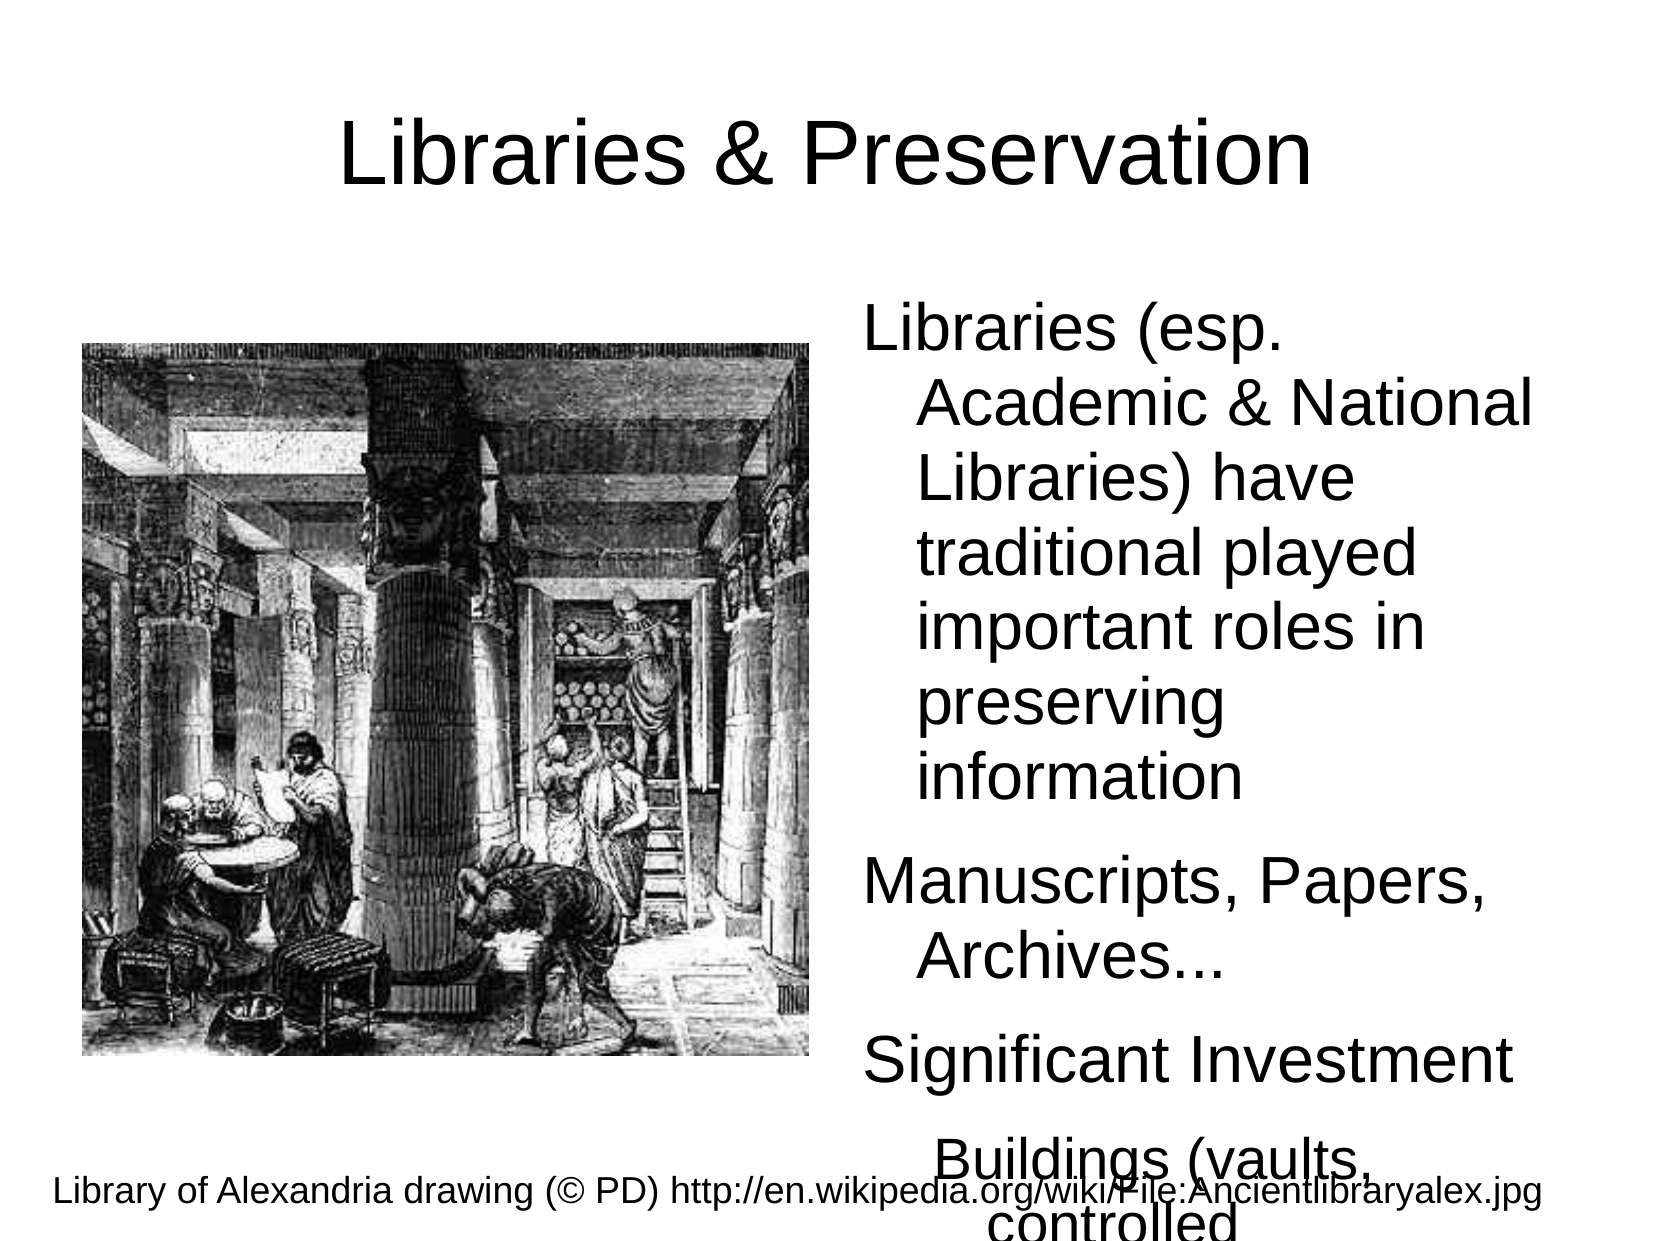

# Libraries & Preservation
Libraries (esp. Academic & National Libraries) have traditional played important roles in preserving information
Manuscripts, Papers, Archives...
Significant Investment
Buildings (vaults, controlled environments, etc.)
Staff (preservation units, archivists, etc.)
Library of Alexandria drawing (© PD) http://en.wikipedia.org/wiki/File:Ancientlibraryalex.jpg